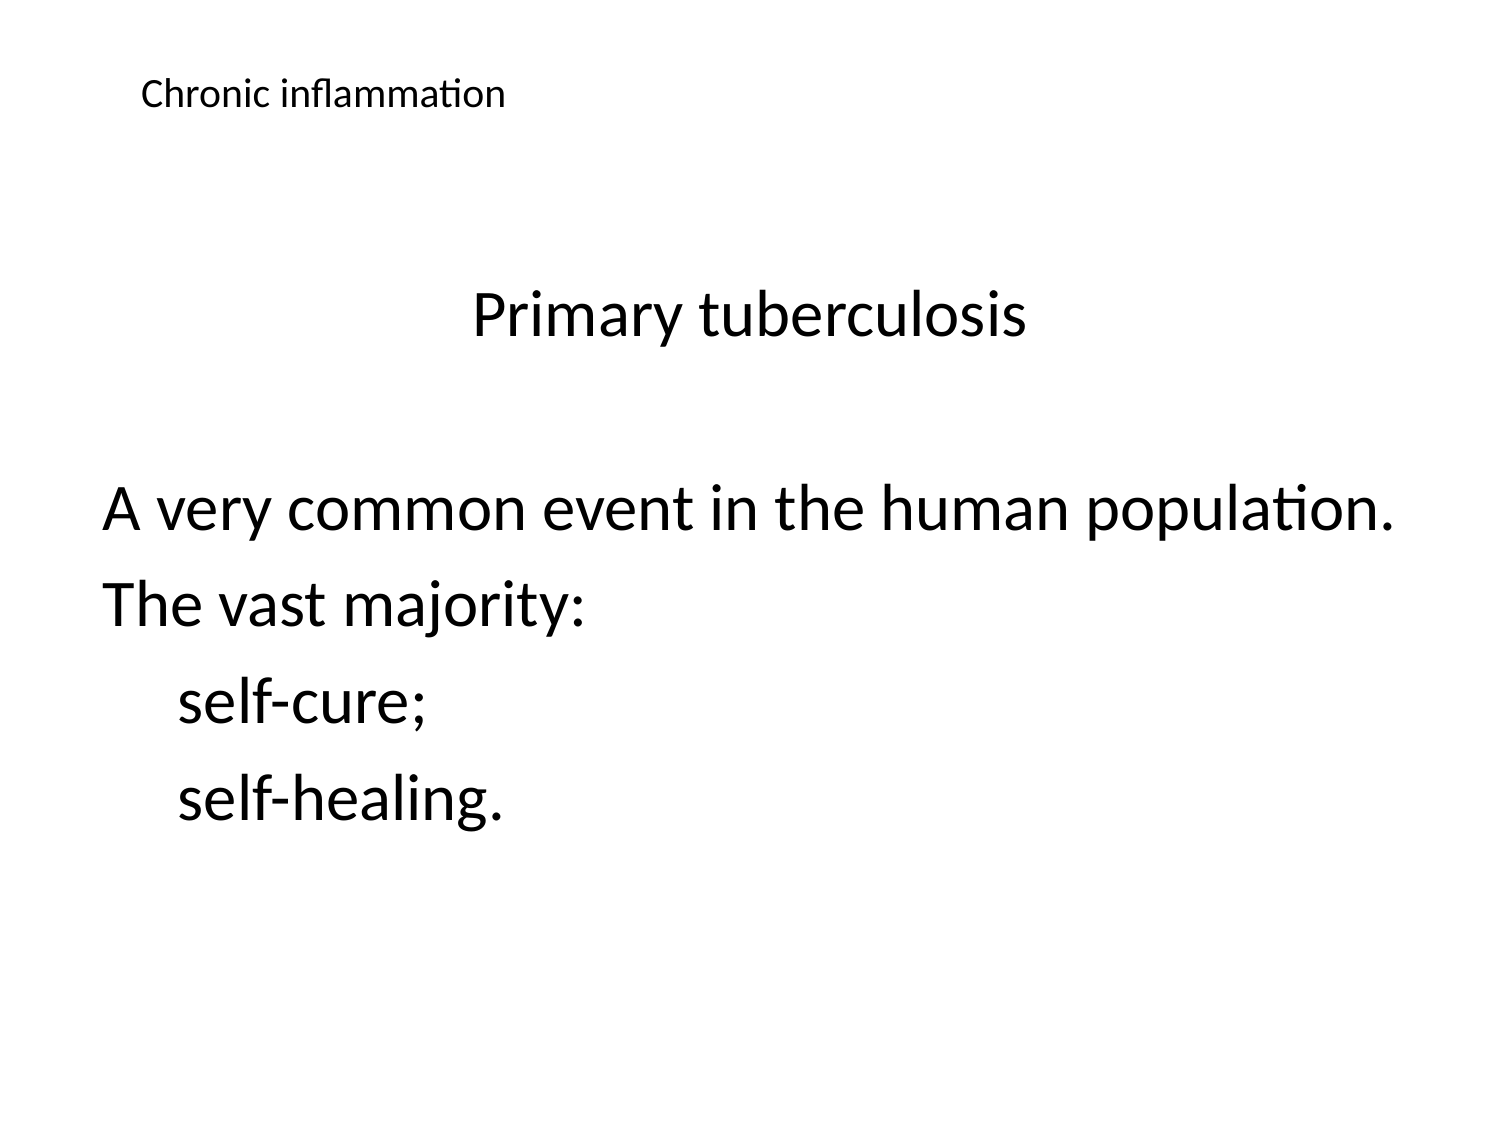

# Chronic inflammation
Primary tuberculosis
A very common event in the human population.
The vast majority:
	self-cure;
	self-healing.